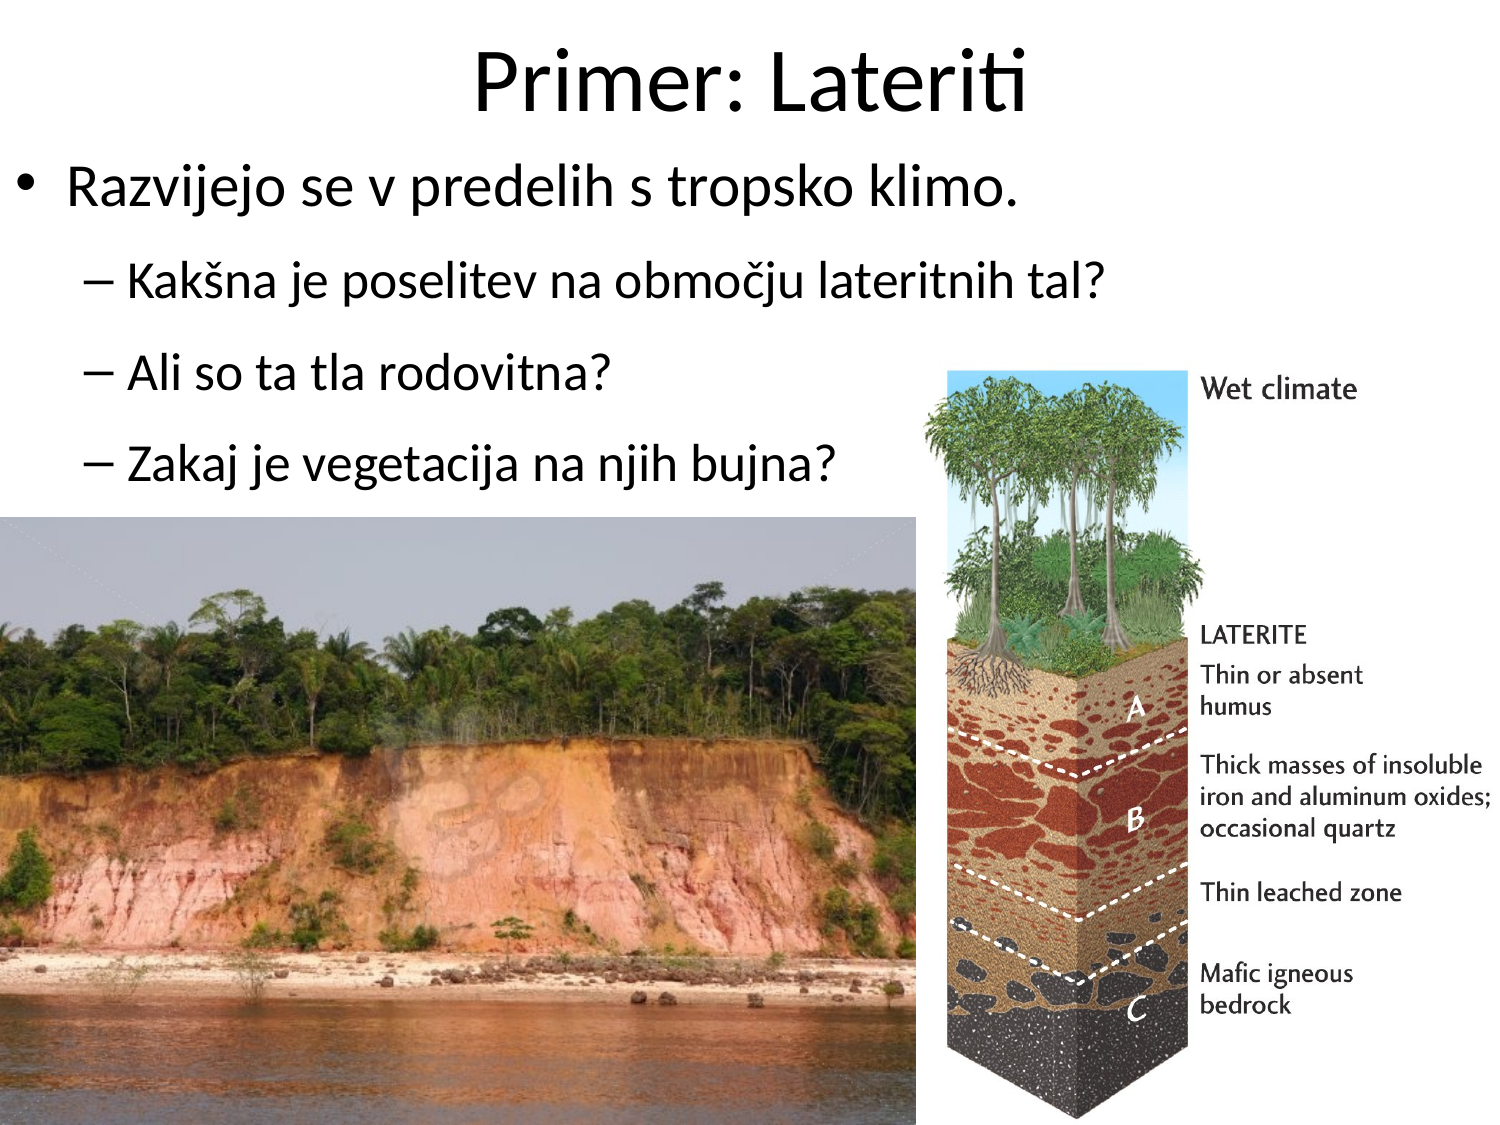

# Primer: Lateriti
Razvijejo se v predelih s tropsko klimo.
Kakšna je poselitev na območju lateritnih tal?
Ali so ta tla rodovitna?
Zakaj je vegetacija na njih bujna?